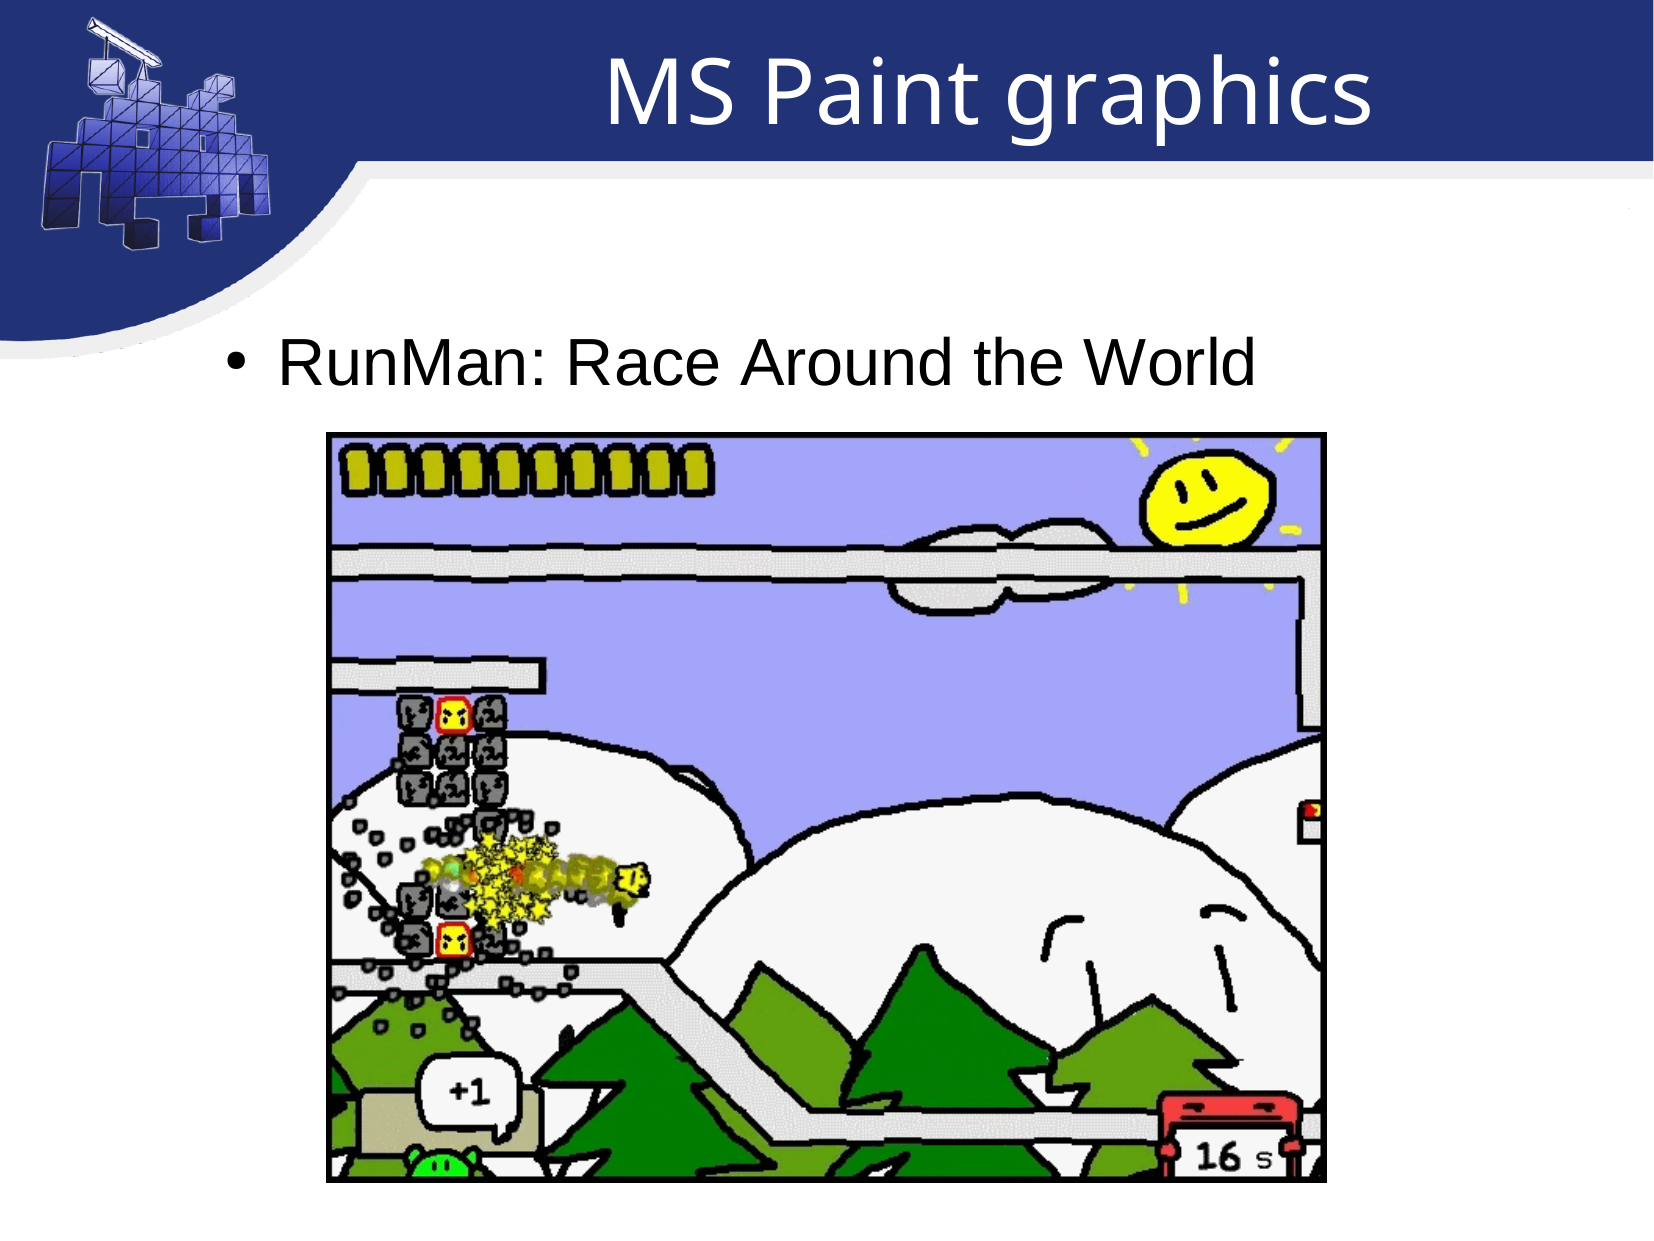

# MS Paint graphics
RunMan: Race Around the World